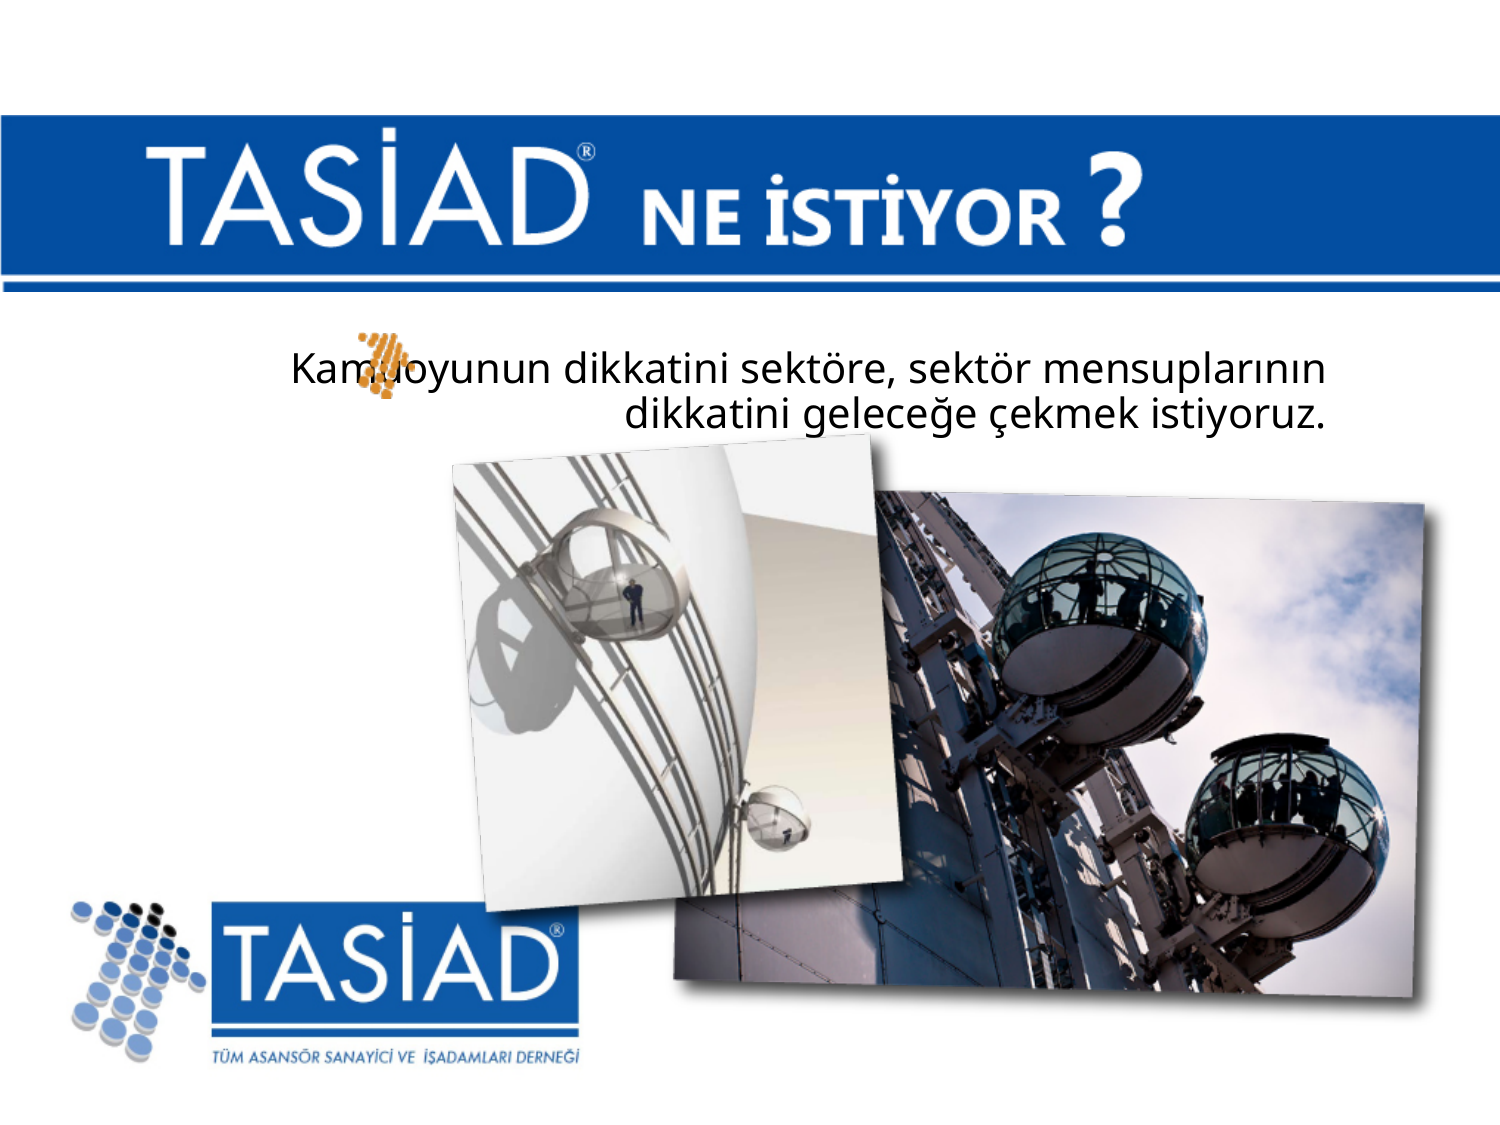

Kamuoyunun dikkatini sektöre, sektör mensuplarının dikkatini geleceğe çekmek istiyoruz.